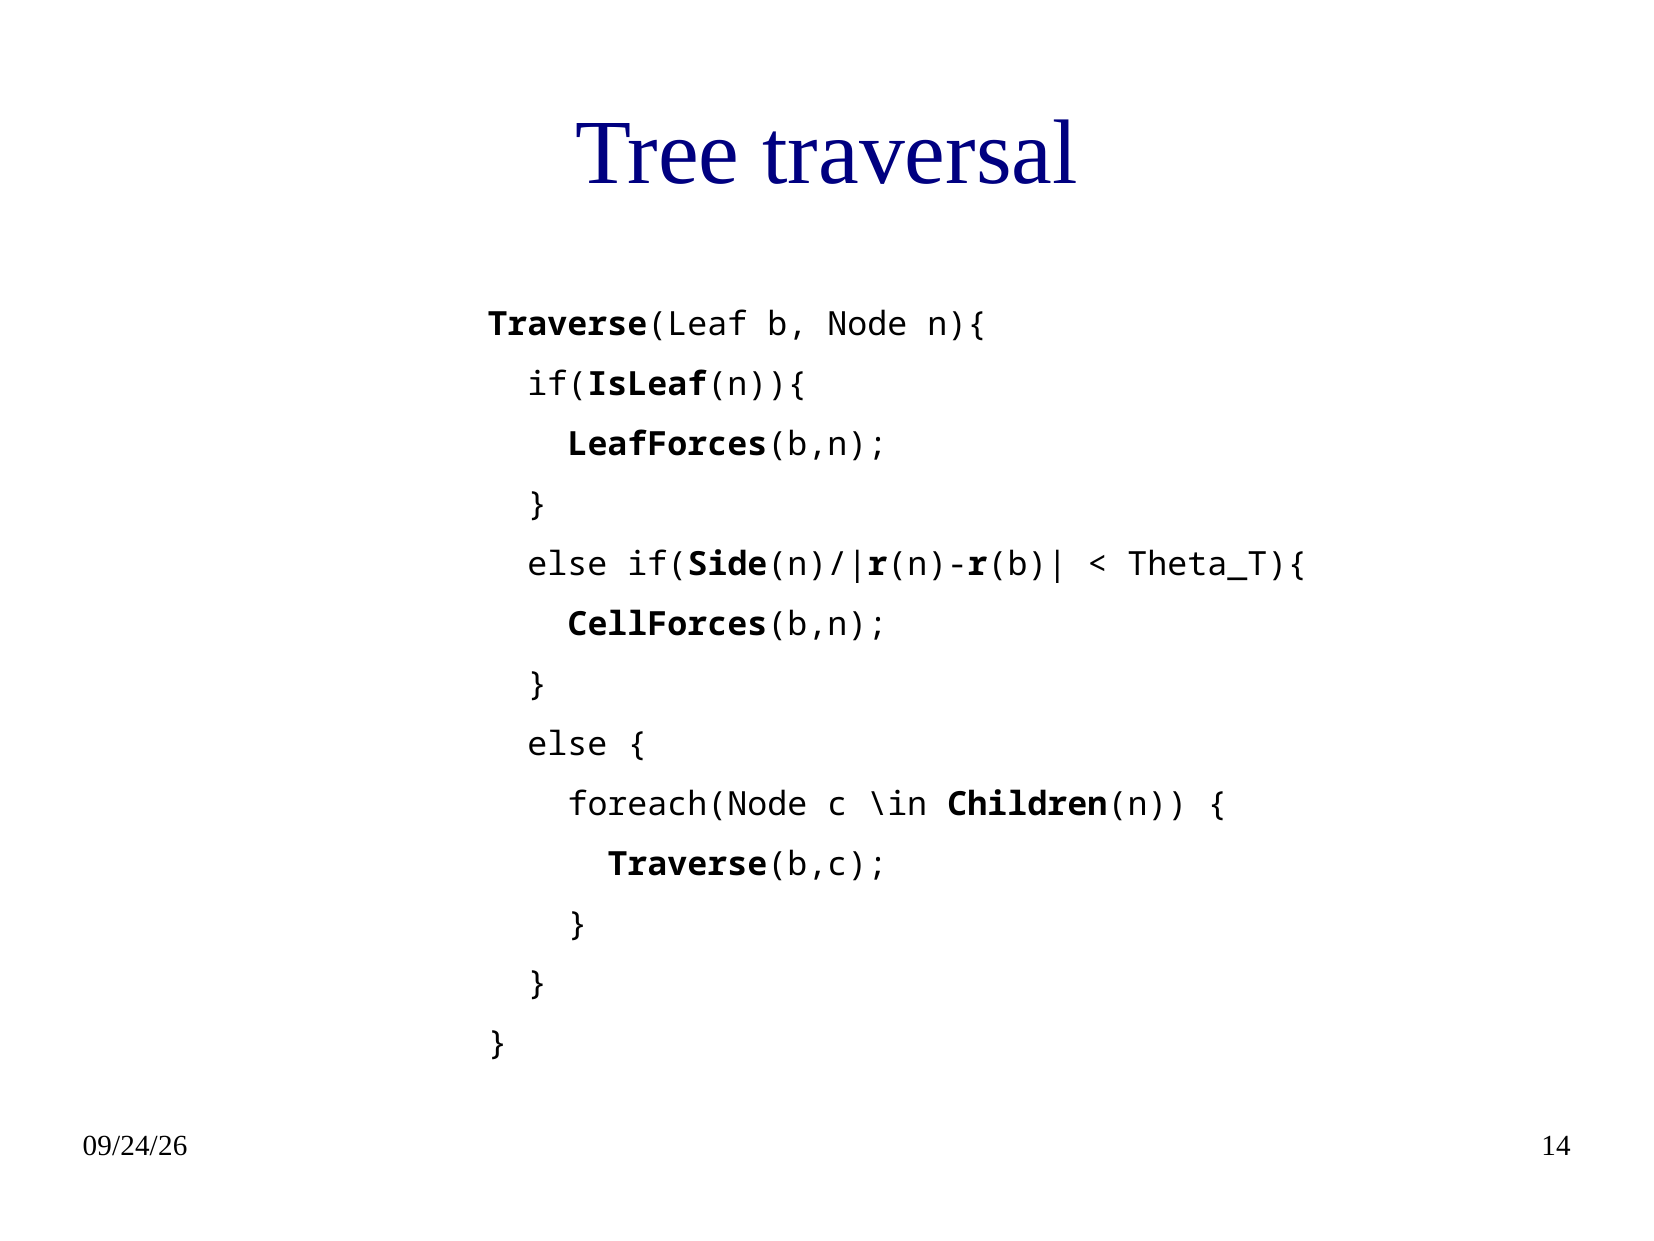

# Tree traversal
Traverse(Leaf b, Node n){
 if(IsLeaf(n)){
 LeafForces(b,n);
 }
 else if(Side(n)/|r(n)-r(b)| < Theta_T){
 CellForces(b,n);
 }
 else {
 foreach(Node c \in Children(n)) {
 Traverse(b,c);
 }
 }
}
14